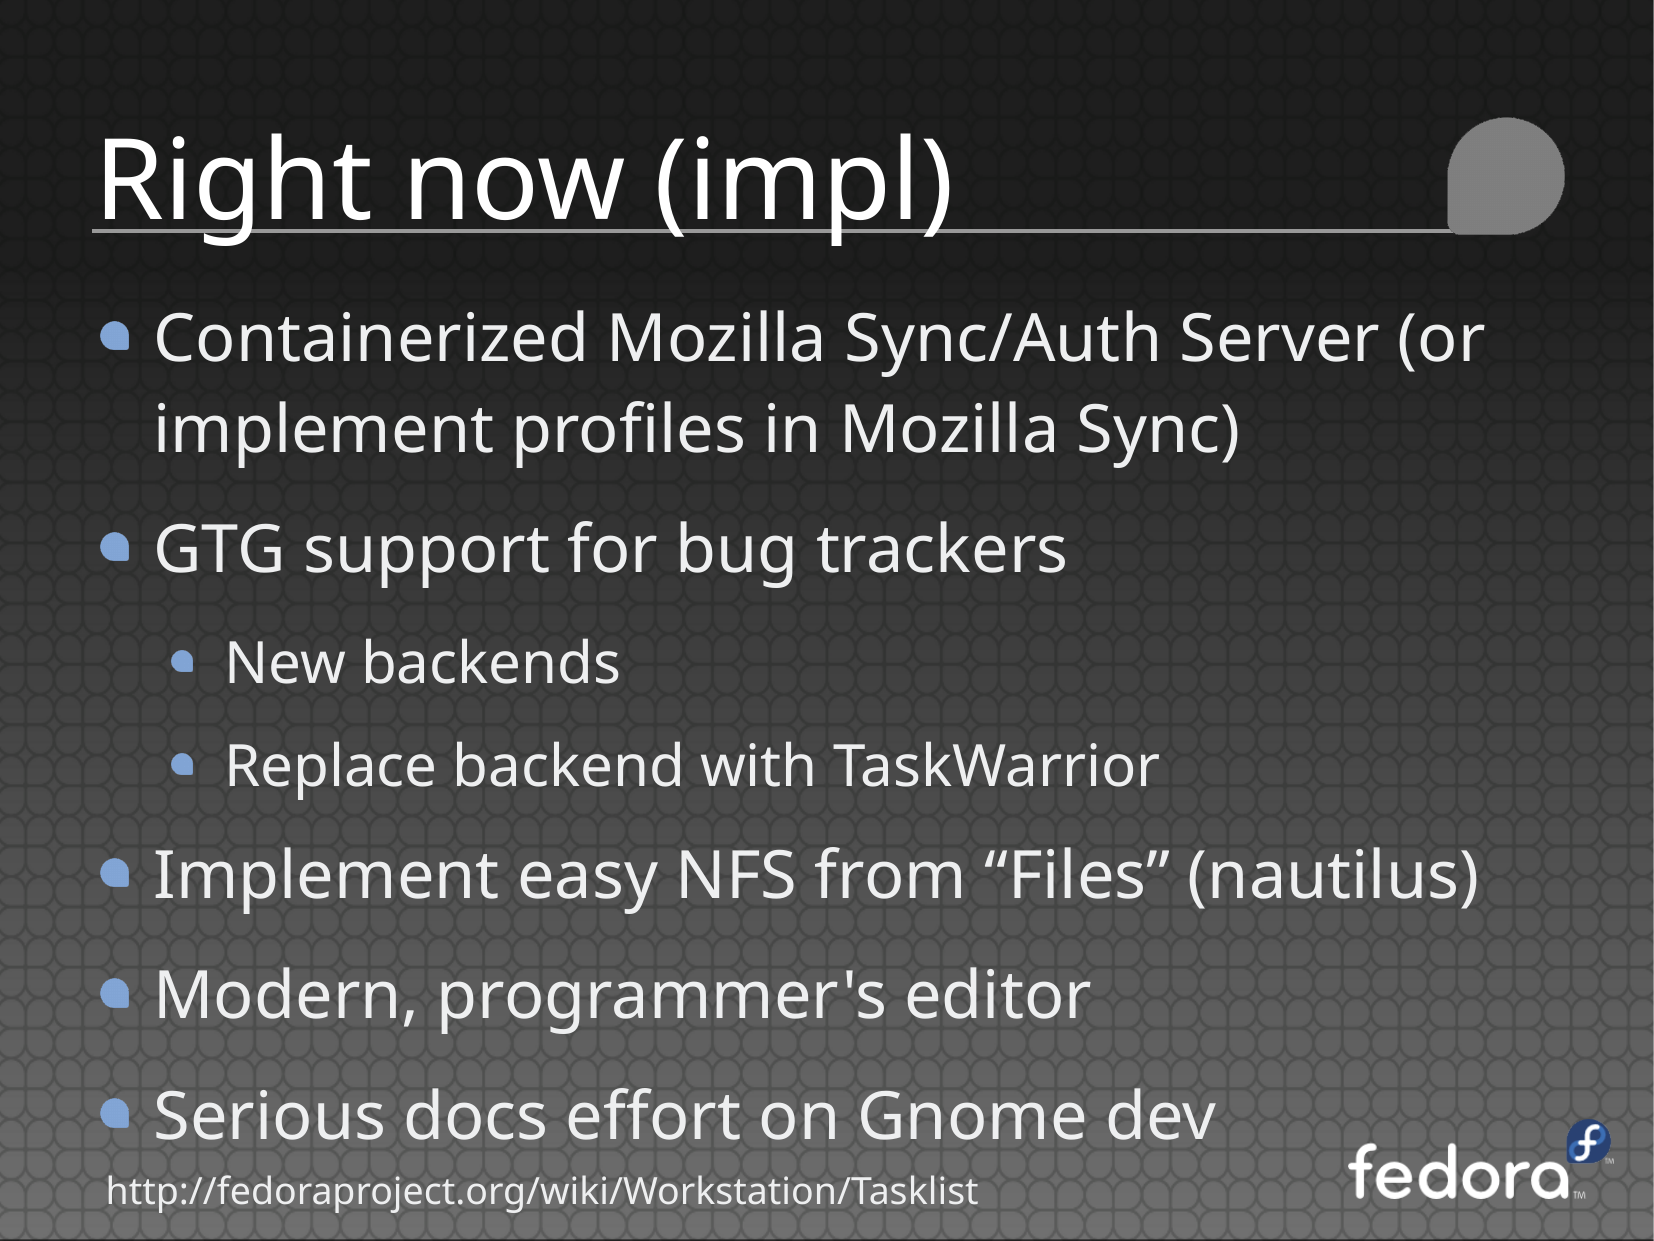

Right now (impl)
# Containerized Mozilla Sync/Auth Server (or implement profiles in Mozilla Sync)
GTG support for bug trackers
New backends
Replace backend with TaskWarrior
Implement easy NFS from “Files” (nautilus)
Modern, programmer's editor
Serious docs effort on Gnome dev
http://fedoraproject.org/wiki/Workstation/Tasklist